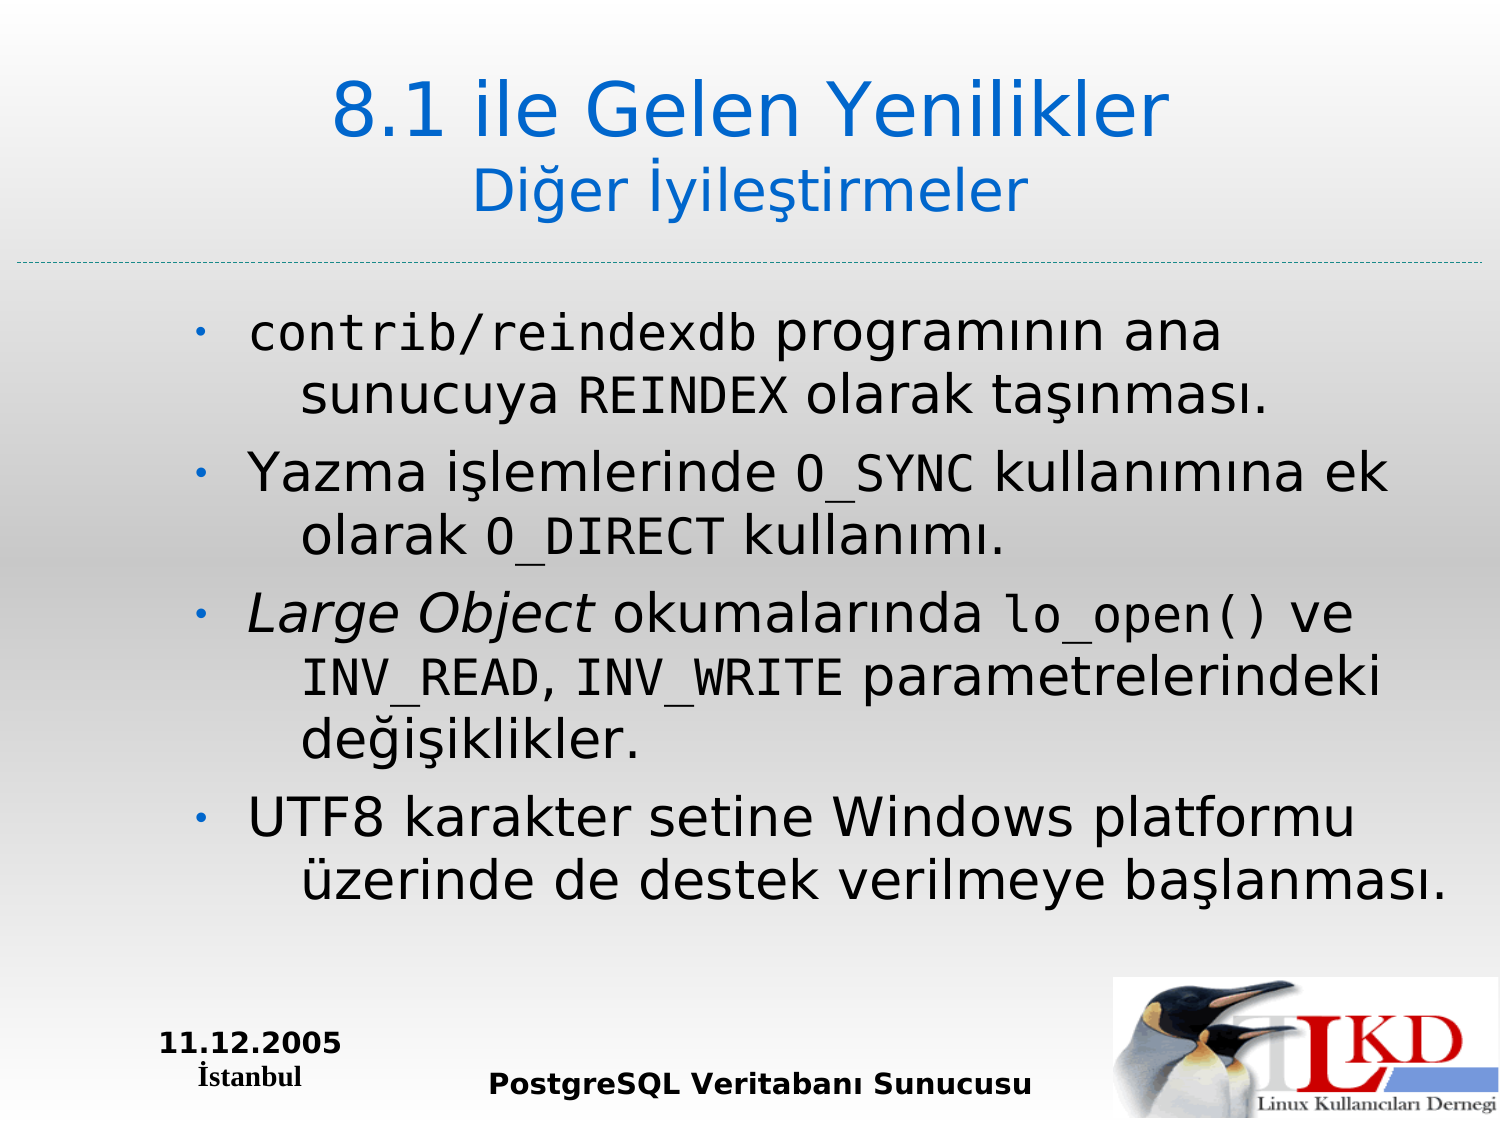

# 8.1 ile Gelen Yenilikler Diğer İyileştirmeler
contrib/reindexdb programının ana sunucuya REINDEX olarak taşınması.
Yazma işlemlerinde O_SYNC kullanımına ek olarak O_DIRECT kullanımı.
Large Object okumalarında lo_open() ve INV_READ, INV_WRITE parametrelerindeki değişiklikler.
UTF8 karakter setine Windows platformu üzerinde de destek verilmeye başlanması.